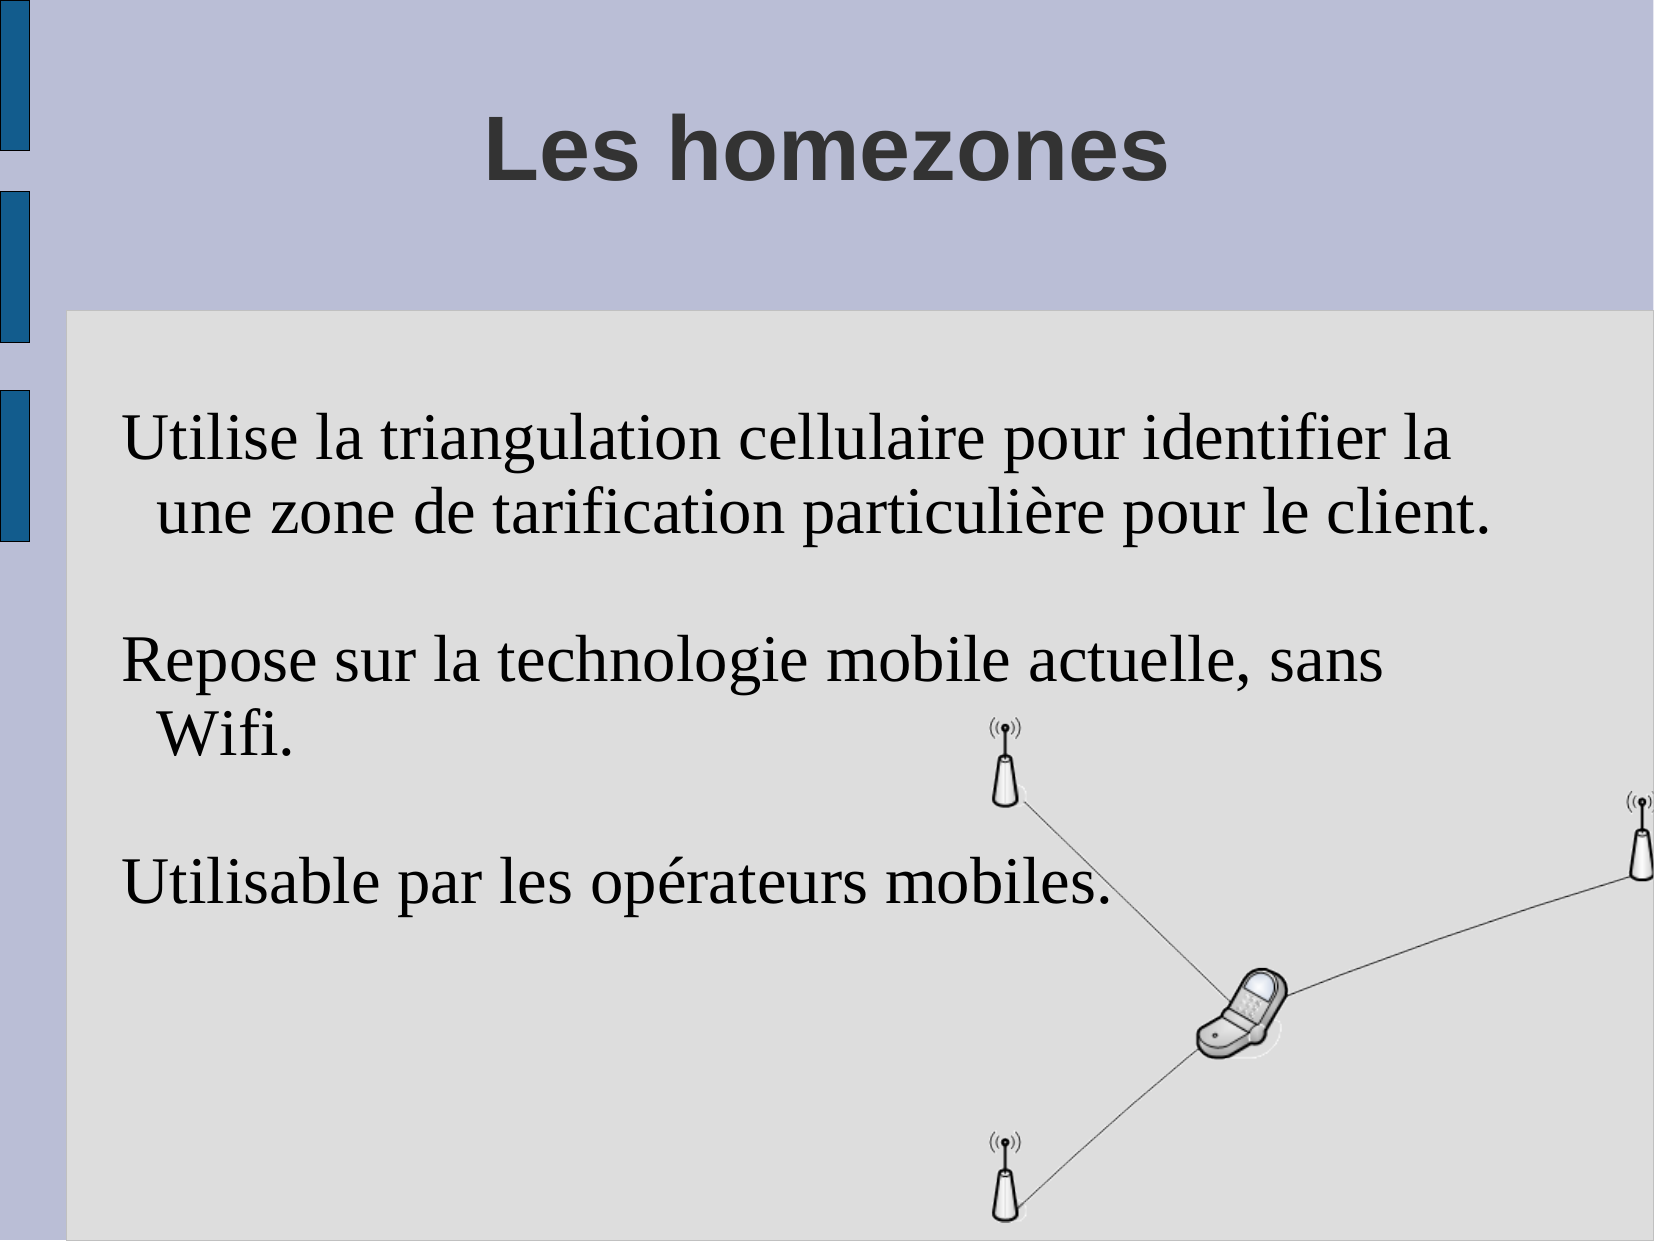

# Les homezones
Utilise la triangulation cellulaire pour identifier la une zone de tarification particulière pour le client.
Repose sur la technologie mobile actuelle, sans Wifi.
Utilisable par les opérateurs mobiles.